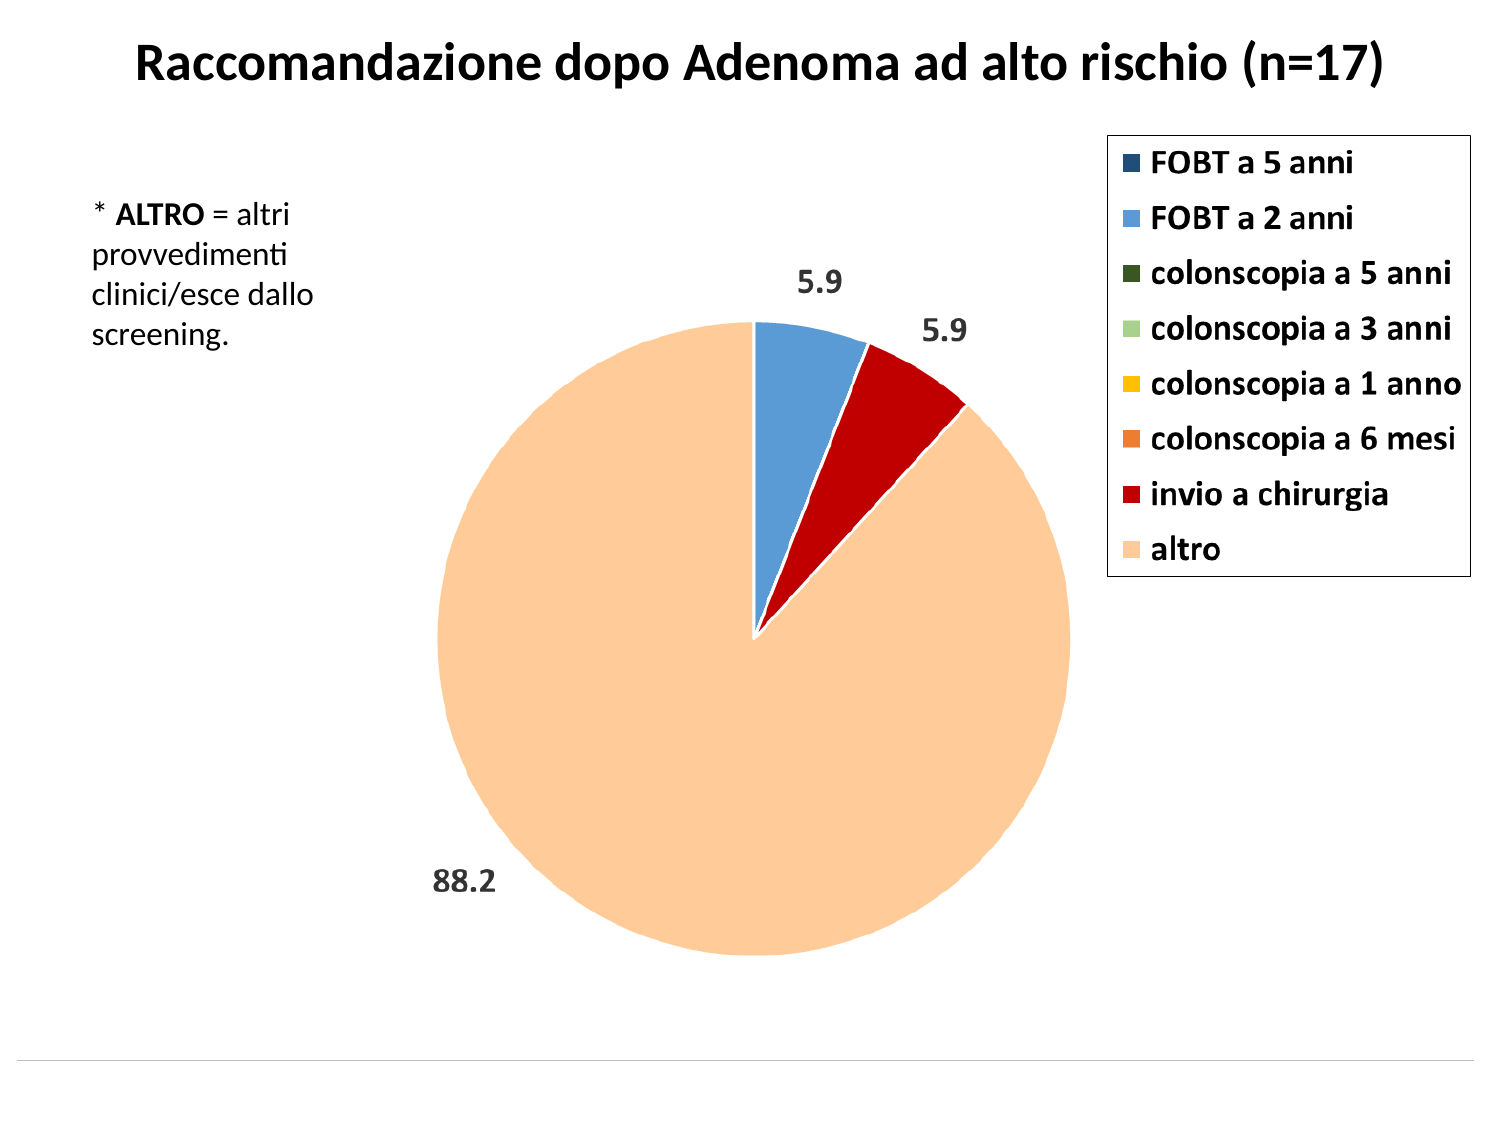

Raccomandazione dopo Adenoma ad alto rischio (n=17)
* ALTRO = altri provvedimenti clinici/esce dallo screening.